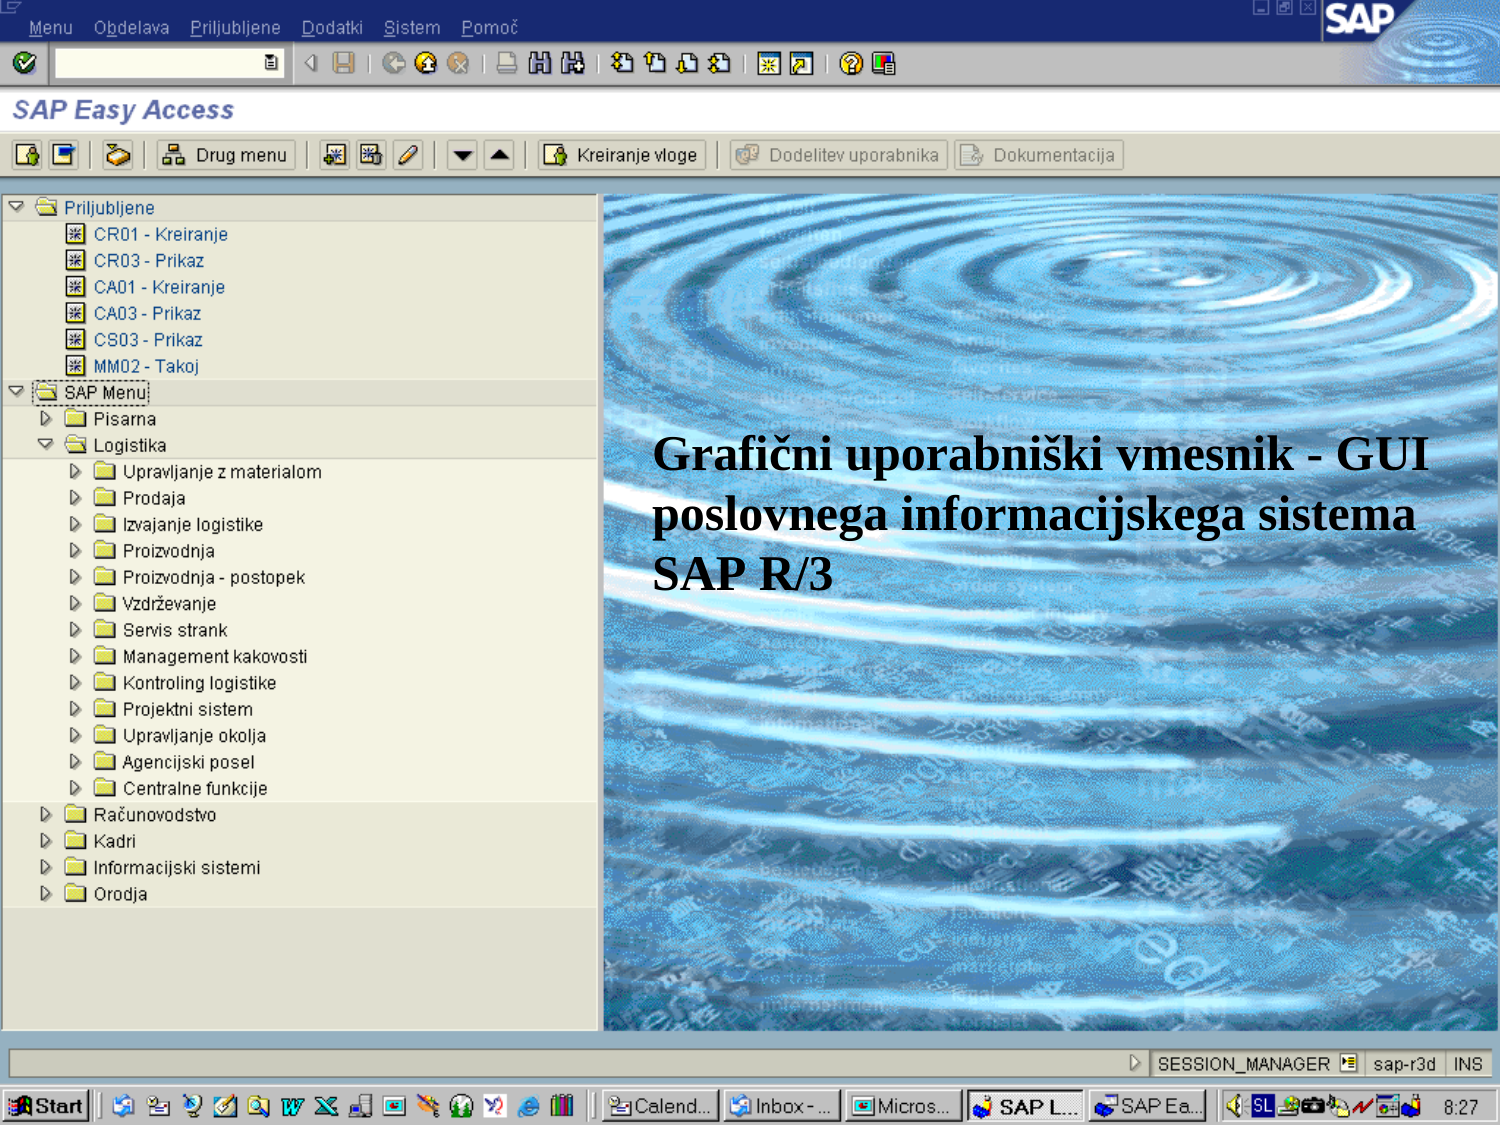

# Poslovni informacijski sistem ERP
Grafični uporabniški vmesnik - GUI
poslovnega informacijskega sistema
SAP R/3
April 2002
RVP2 MES
4